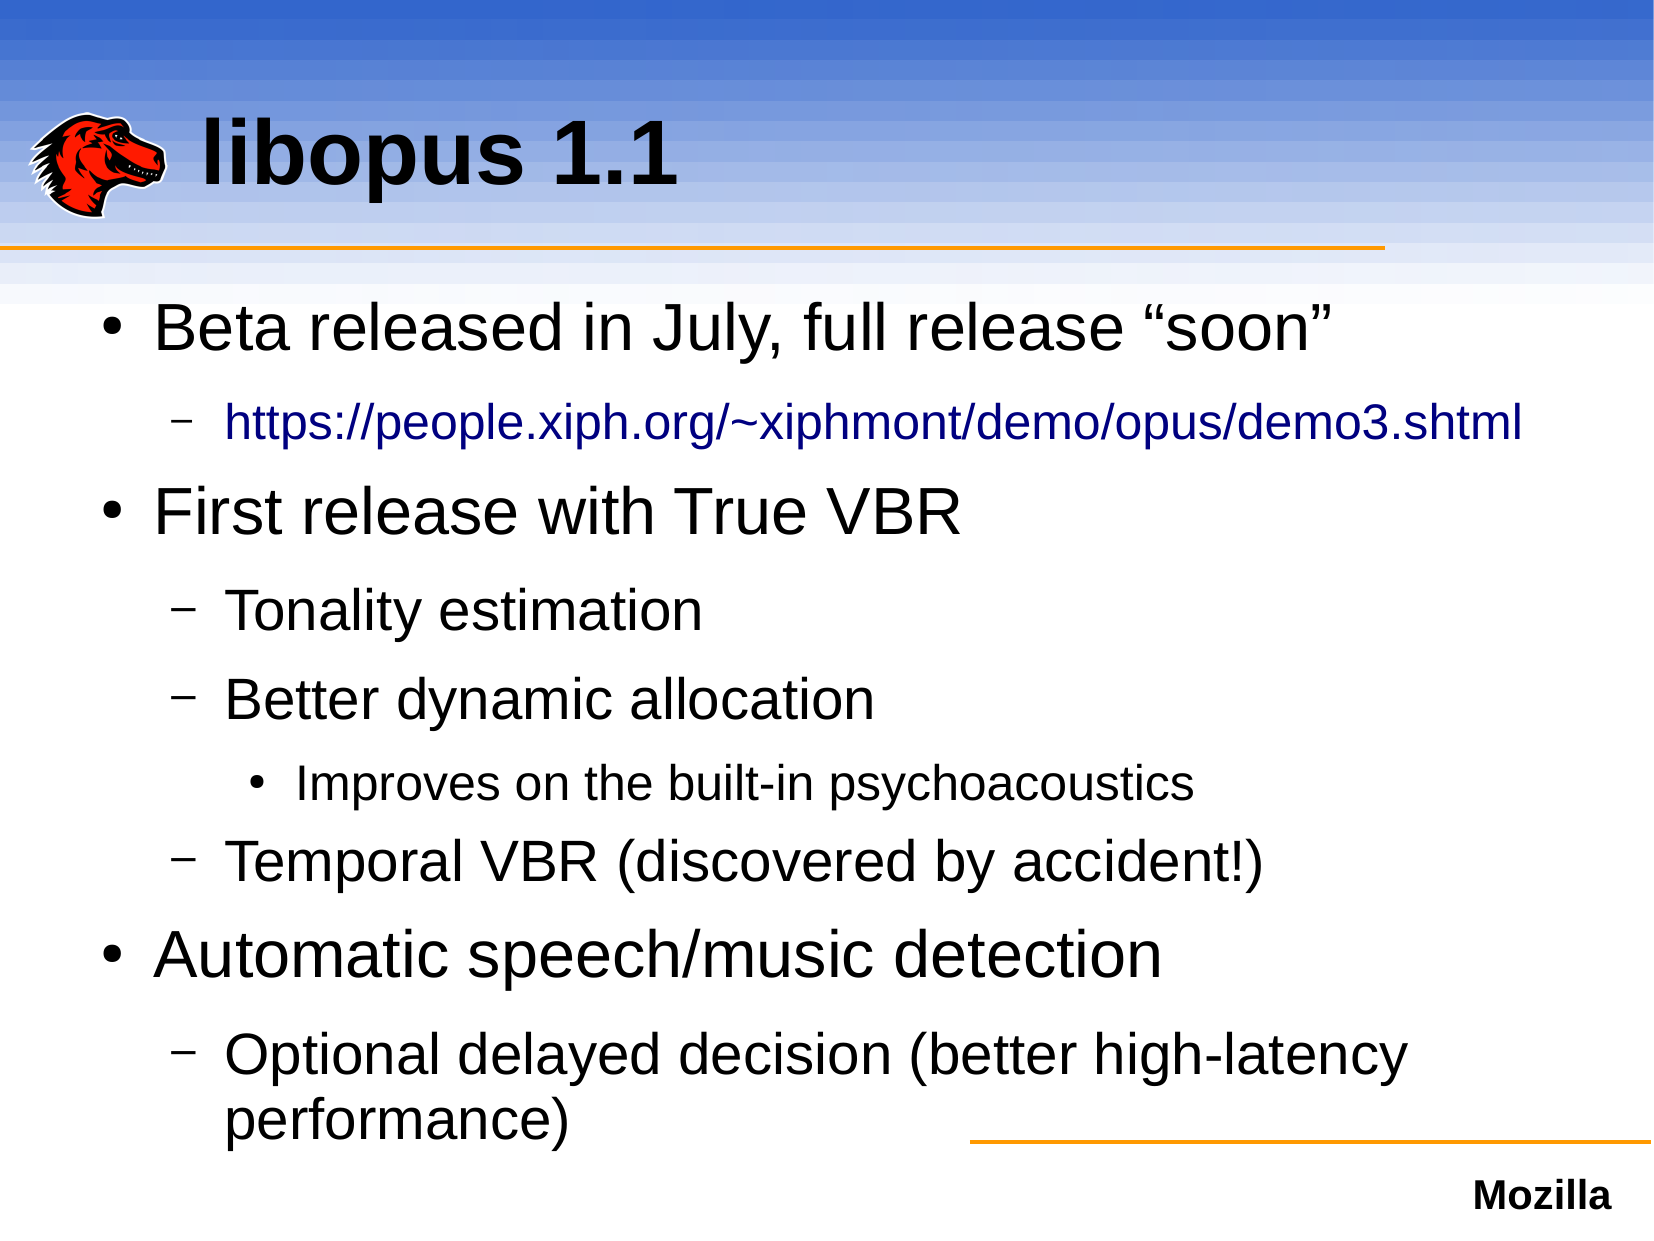

# libopus 1.1
Beta released in July, full release “soon”
https://people.xiph.org/~xiphmont/demo/opus/demo3.shtml
First release with True VBR
Tonality estimation
Better dynamic allocation
Improves on the built-in psychoacoustics
Temporal VBR (discovered by accident!)
Automatic speech/music detection
Optional delayed decision (better high-latency performance)